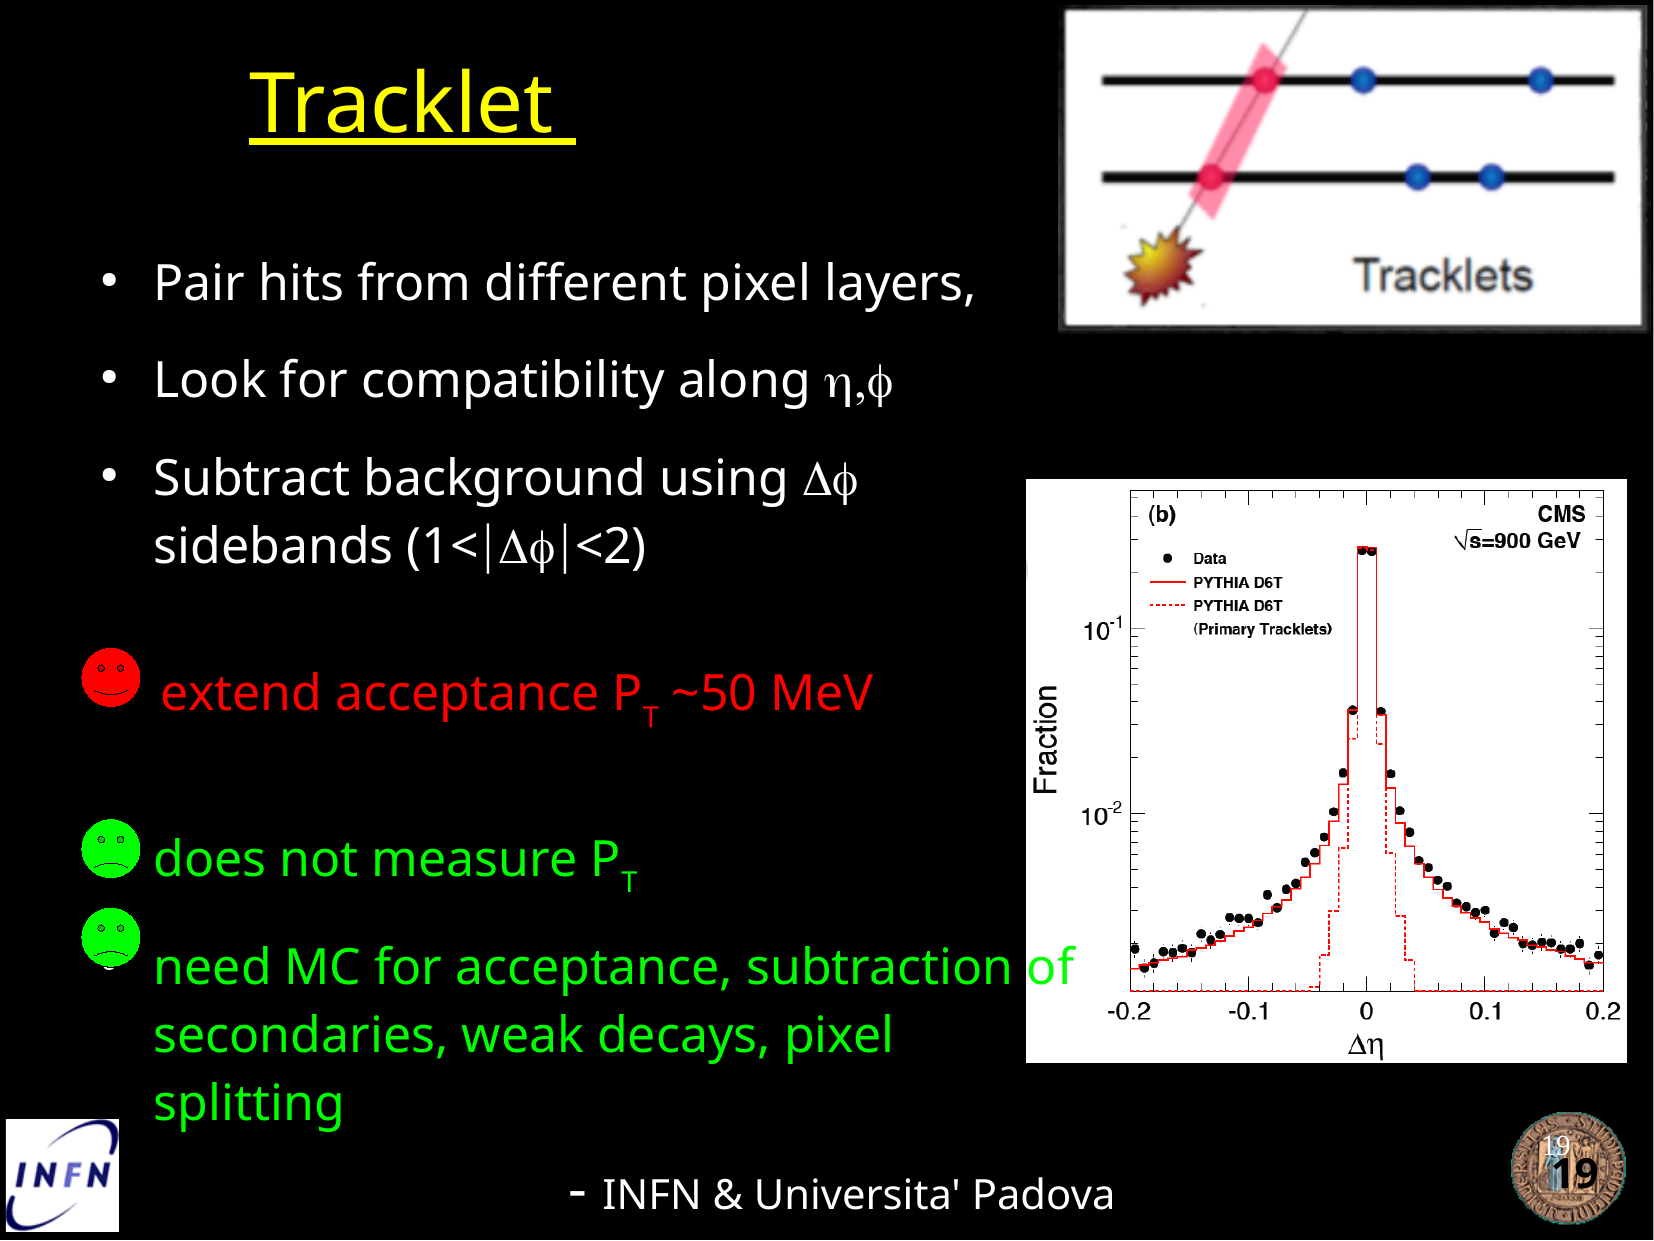

Tracklet
Pair hits from different pixel layers,
Look for compatibility along h,f
Subtract background using Df sidebands (1<|Df|<2)
 extend acceptance PT ~50 MeV
# does not measure PT
need MC for acceptance, subtraction of secondaries, weak decays, pixel splitting
19